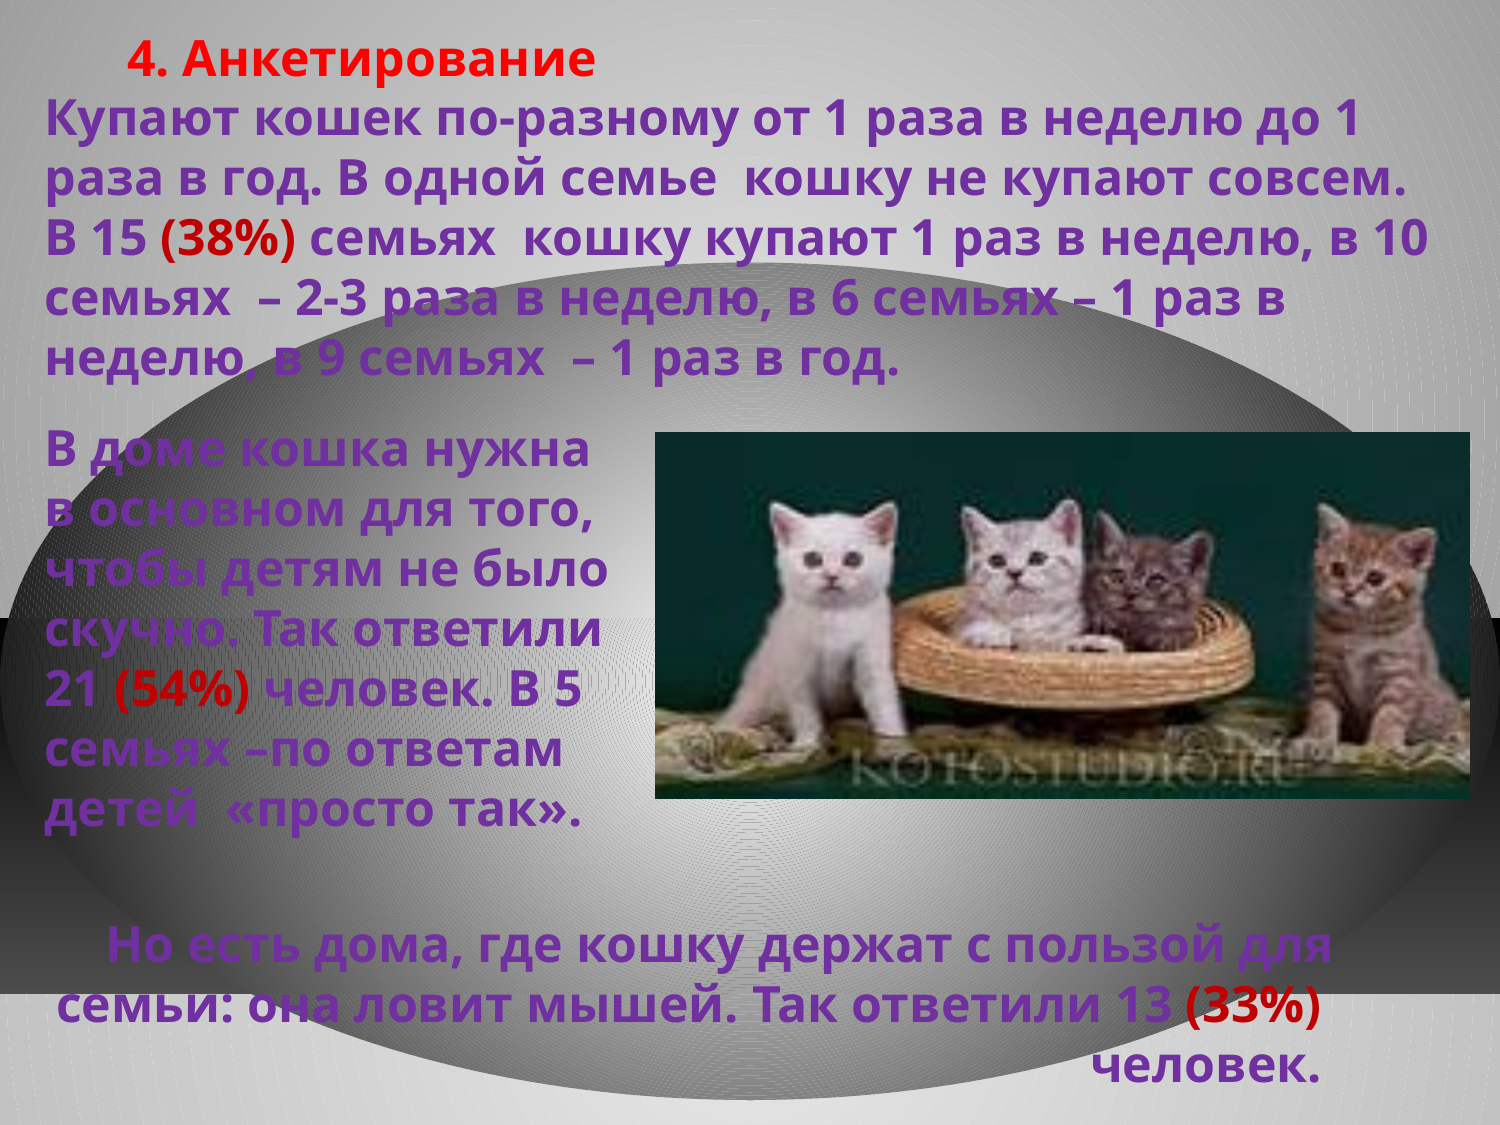

4. Анкетирование
Купают кошек по-разному от 1 раза в неделю до 1 раза в год. В одной семье кошку не купают совсем. В 15 (38%) семьях кошку купают 1 раз в неделю, в 10 семьях – 2-3 раза в неделю, в 6 семьях – 1 раз в неделю, в 9 семьях – 1 раз в год.
В доме кошка нужна в основном для того, чтобы детям не было скучно. Так ответили 21 (54%) человек. В 5 семьях –по ответам детей «просто так».
Но есть дома, где кошку держат с пользой для семьи: она ловит мышей. Так ответили 13 (33%) человек.